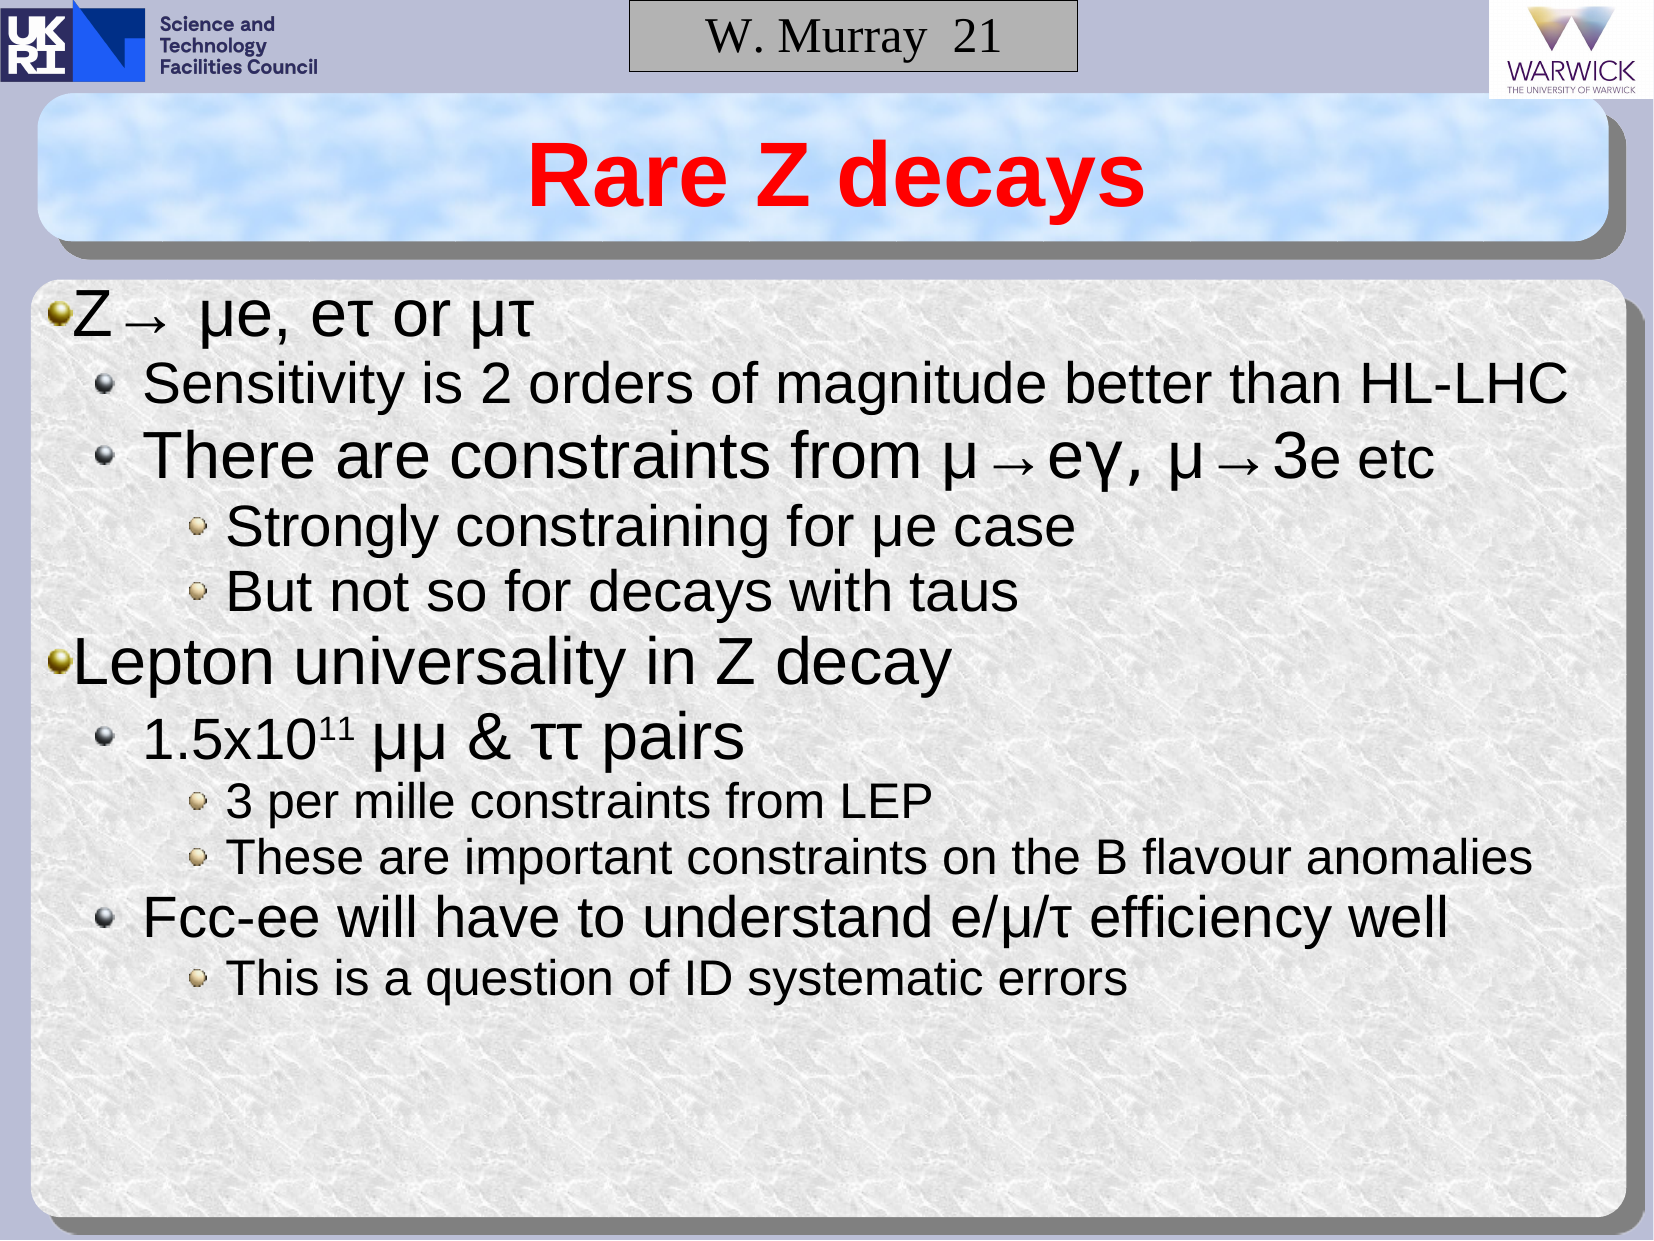

# Rare Z decays
Z→ μe, eτ or μτ
Sensitivity is 2 orders of magnitude better than HL-LHC
There are constraints from μ→eγ, μ→3e etc
Strongly constraining for μe case
But not so for decays with taus
Lepton universality in Z decay
1.5x1011 μμ & ττ pairs
3 per mille constraints from LEP
These are important constraints on the B flavour anomalies
Fcc-ee will have to understand e/μ/τ efficiency well
This is a question of ID systematic errors